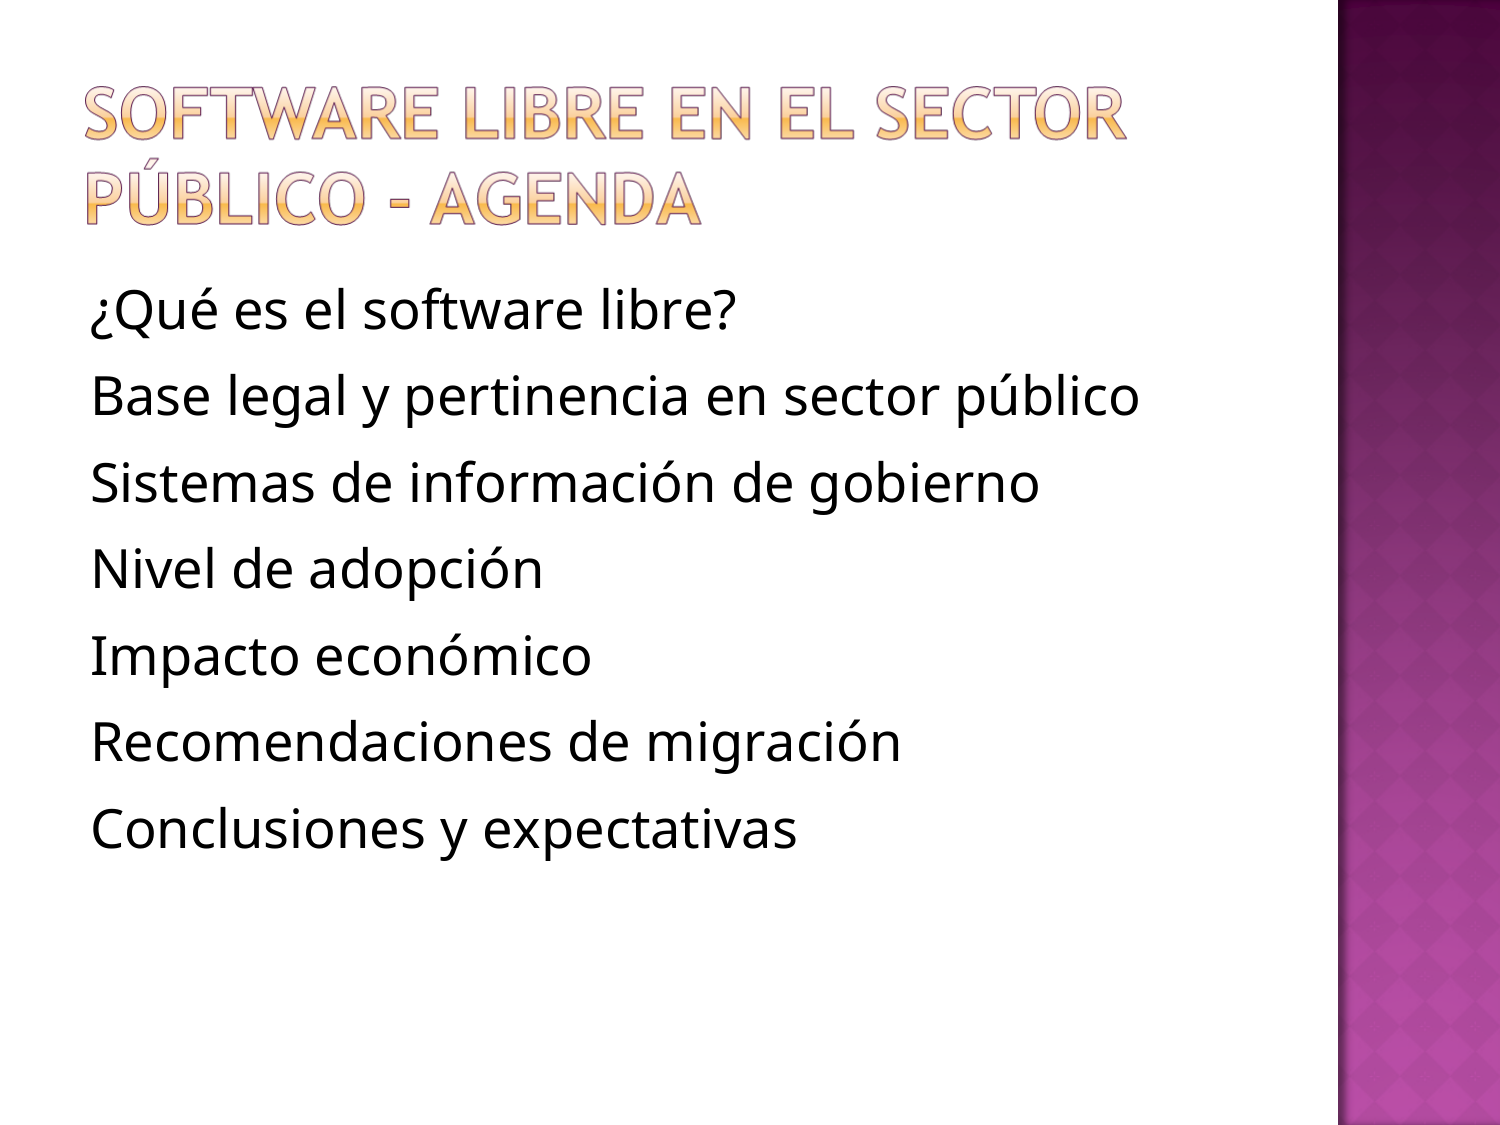

# ¿Qué es el software libre?
Base legal y pertinencia en sector público
Sistemas de información de gobierno
Nivel de adopción
Impacto económico
Recomendaciones de migración
Conclusiones y expectativas